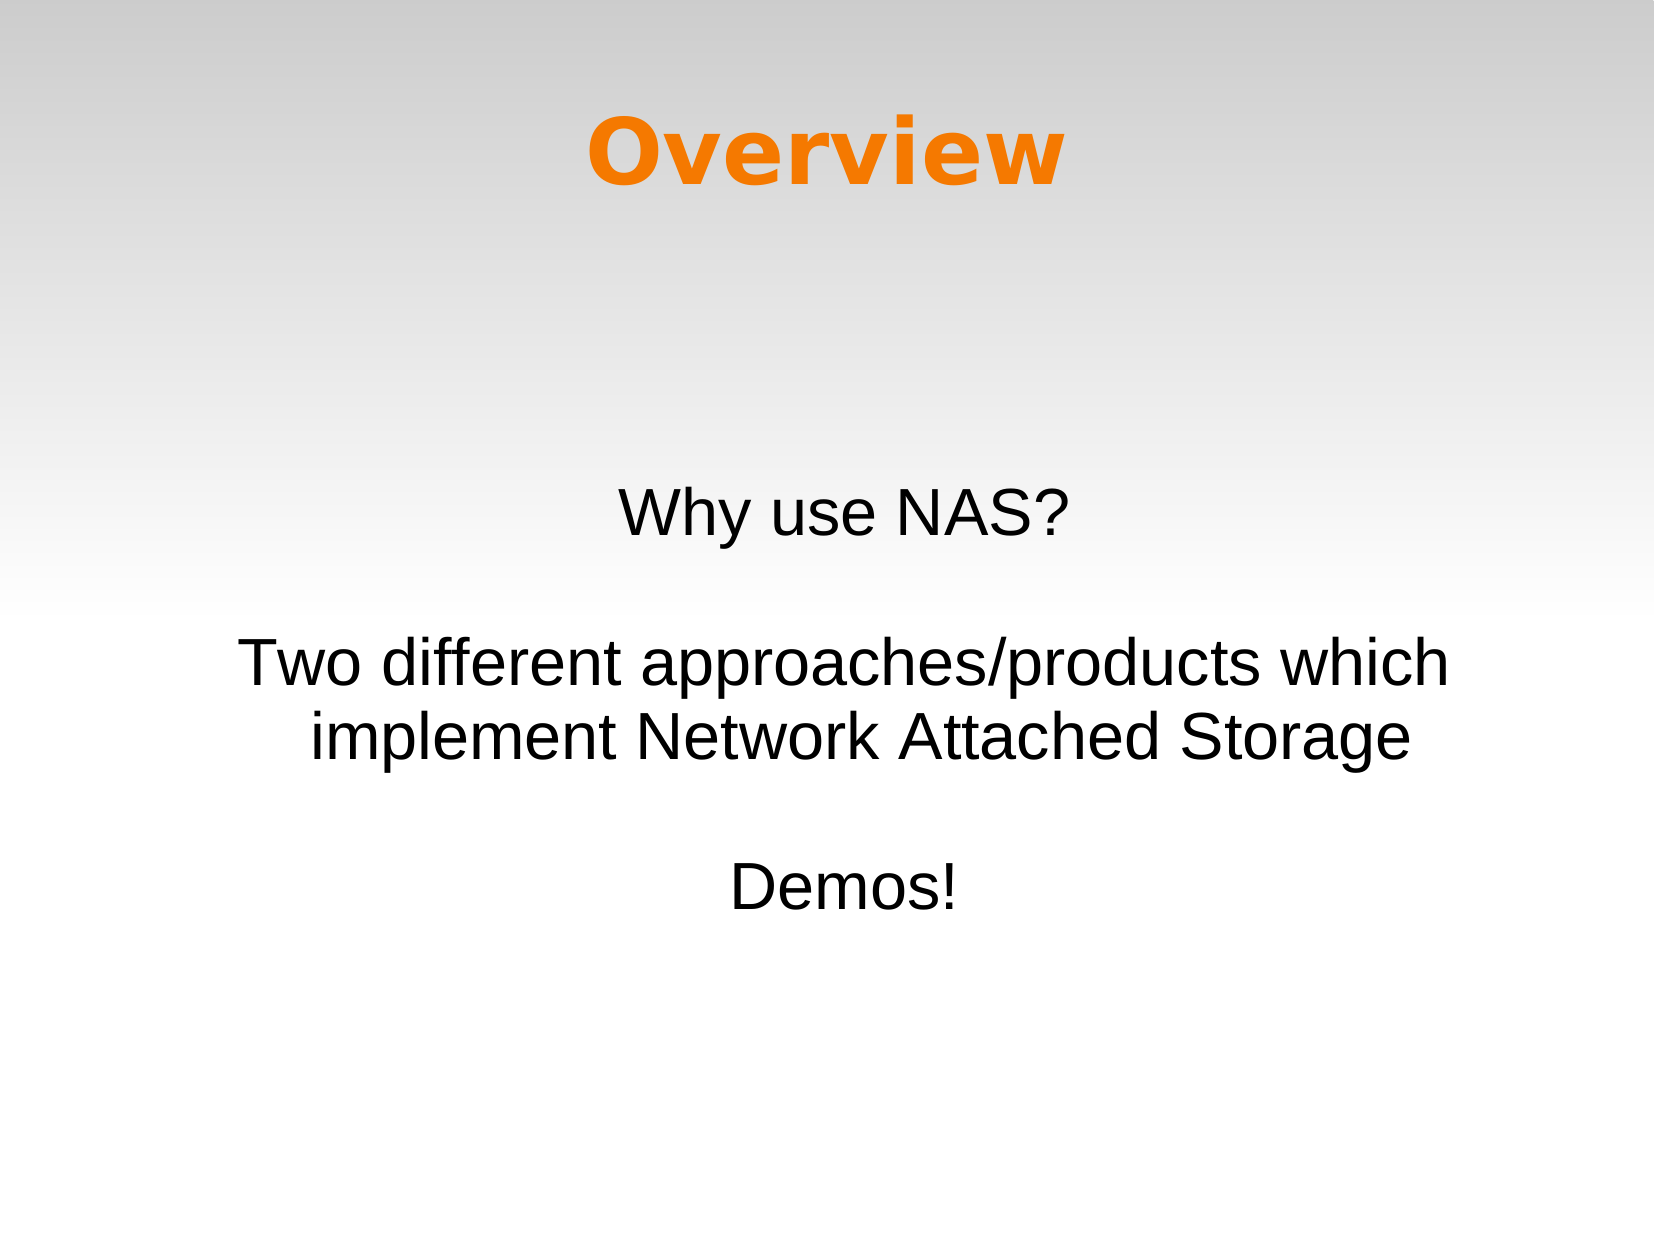

# Overview
Why use NAS?
Two different approaches/products which implement Network Attached Storage
Demos!